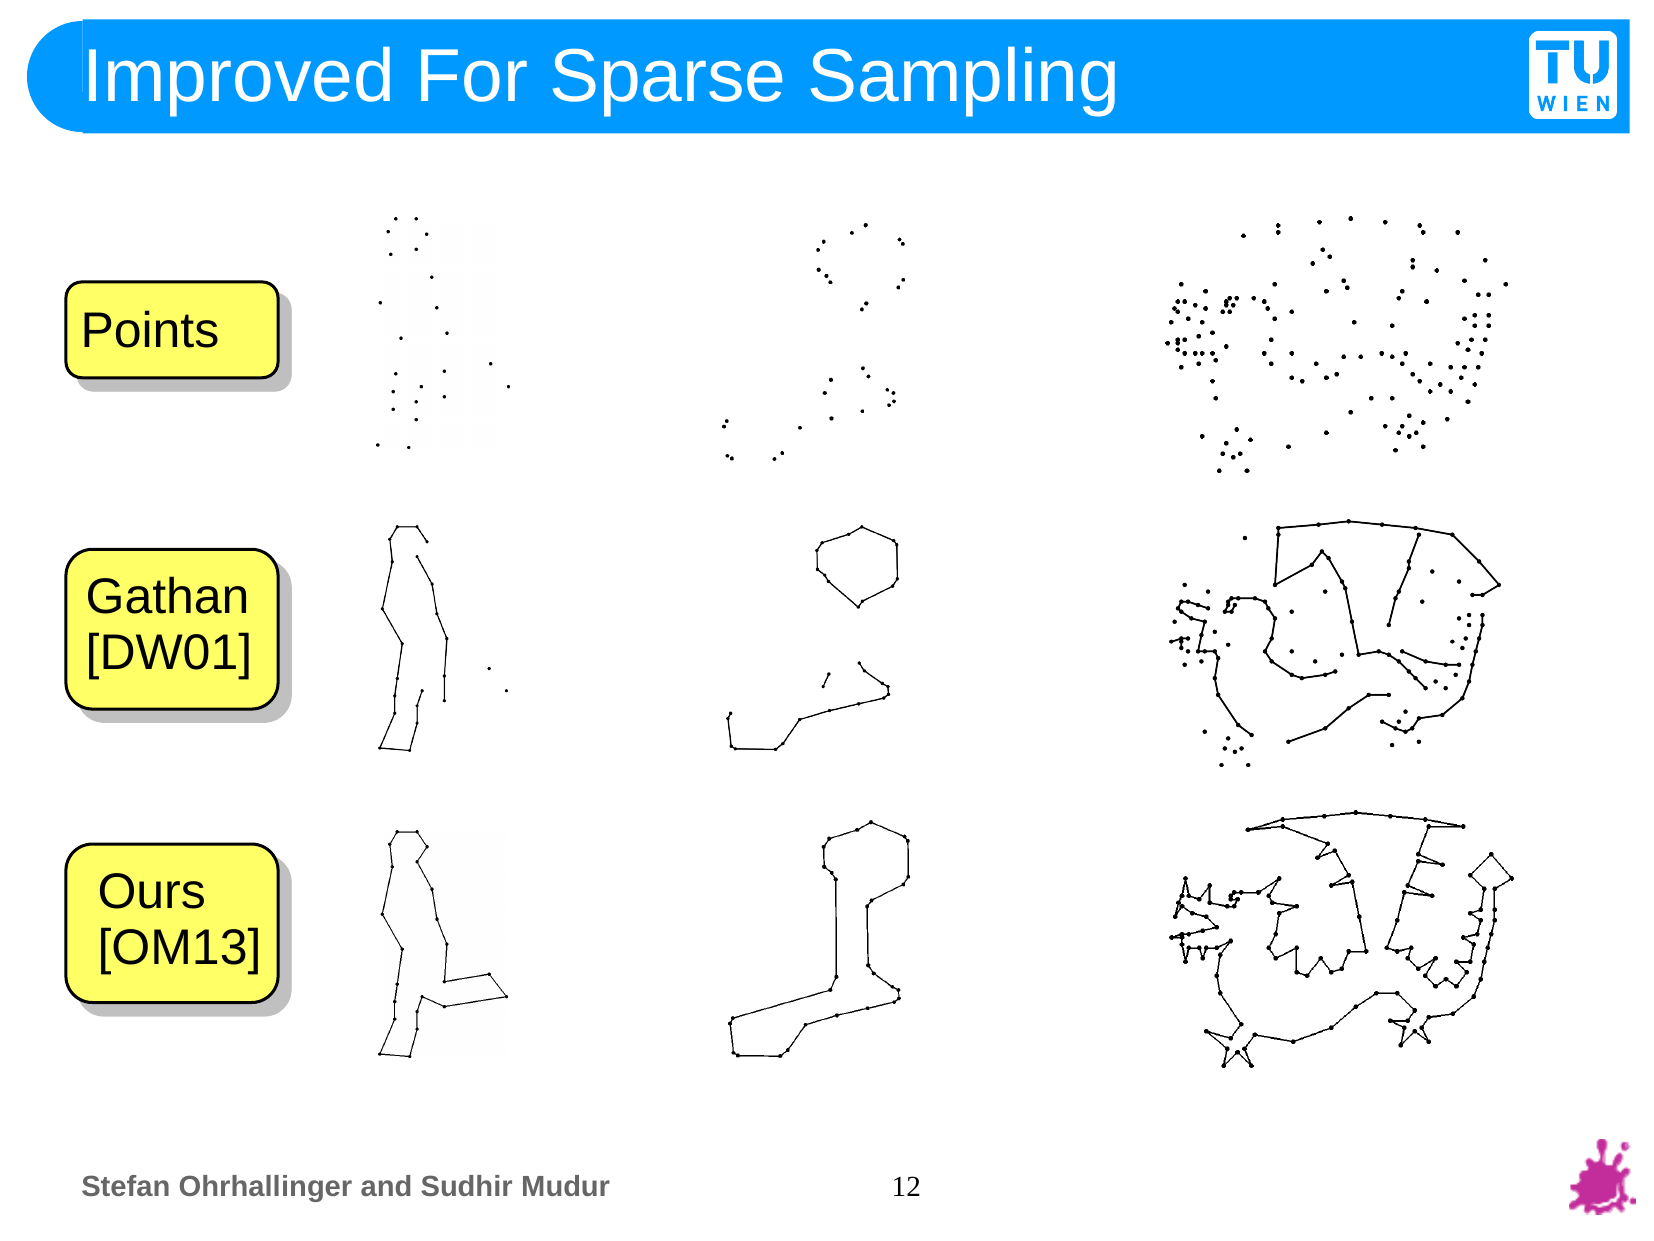

# Improved For Sparse Sampling
Points
Gathan [DW01]
Ours [OM13]
12